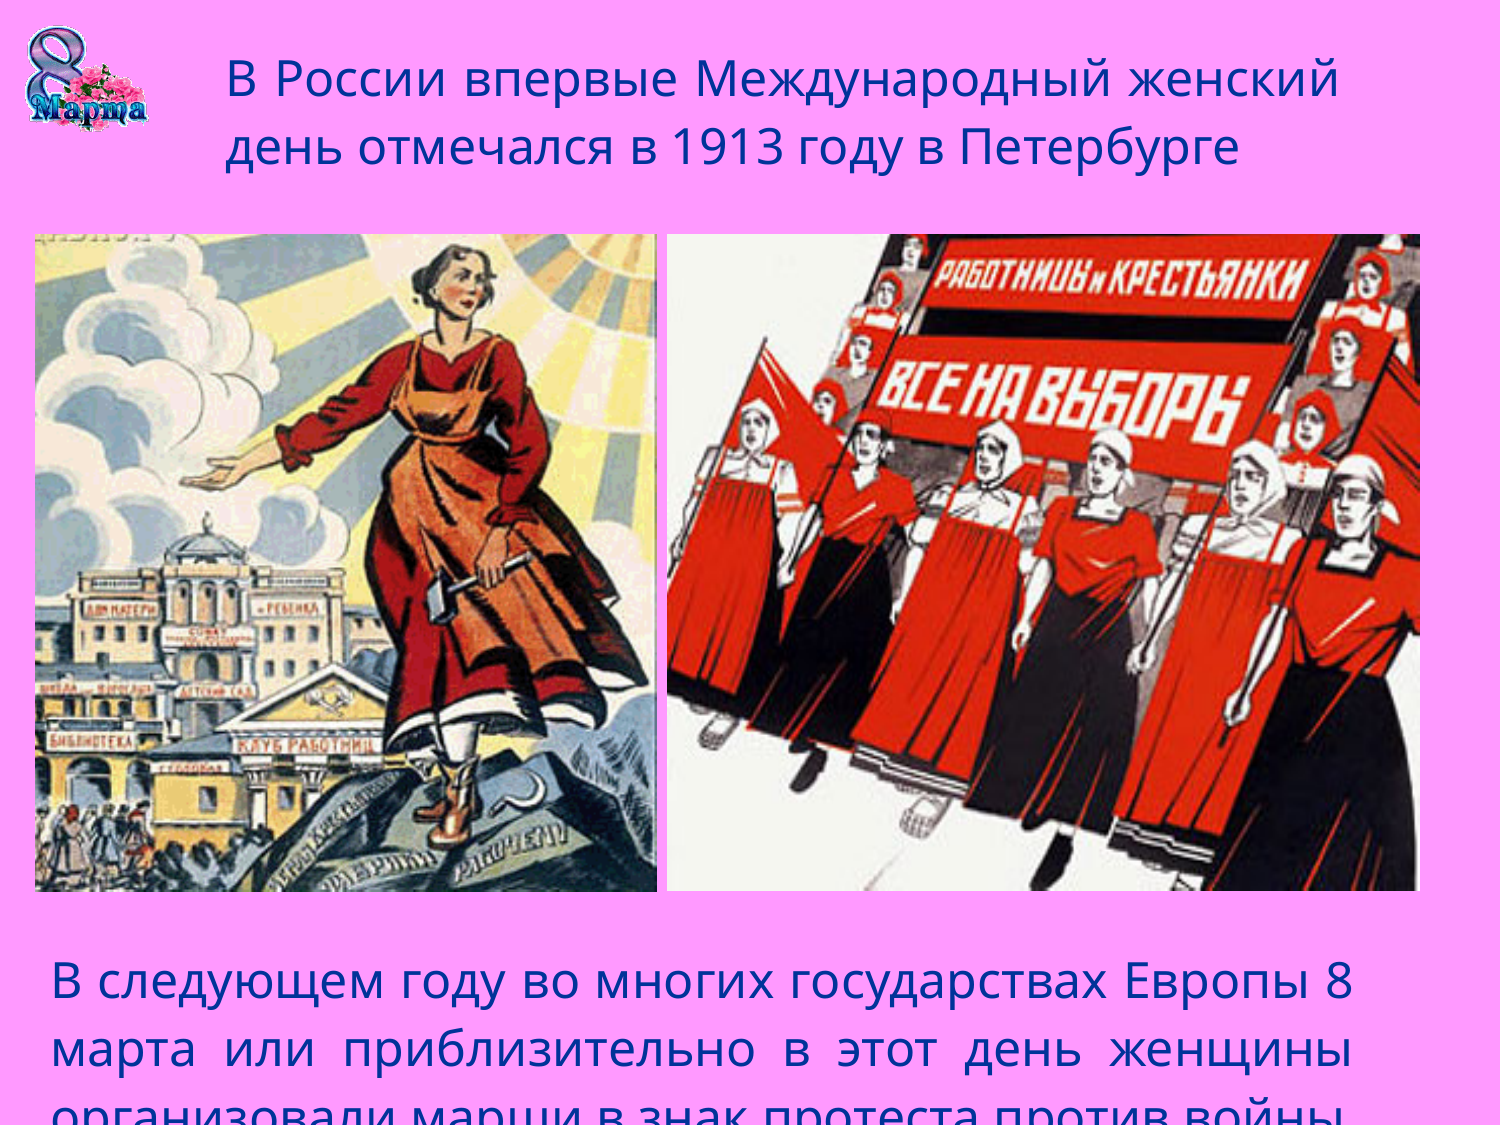

В России впервые Международный женский день отмечался в 1913 году в Петербурге
В следующем году во многих государствах Европы 8 марта или приблизительно в этот день женщины организовали марши в знак протеста против войны